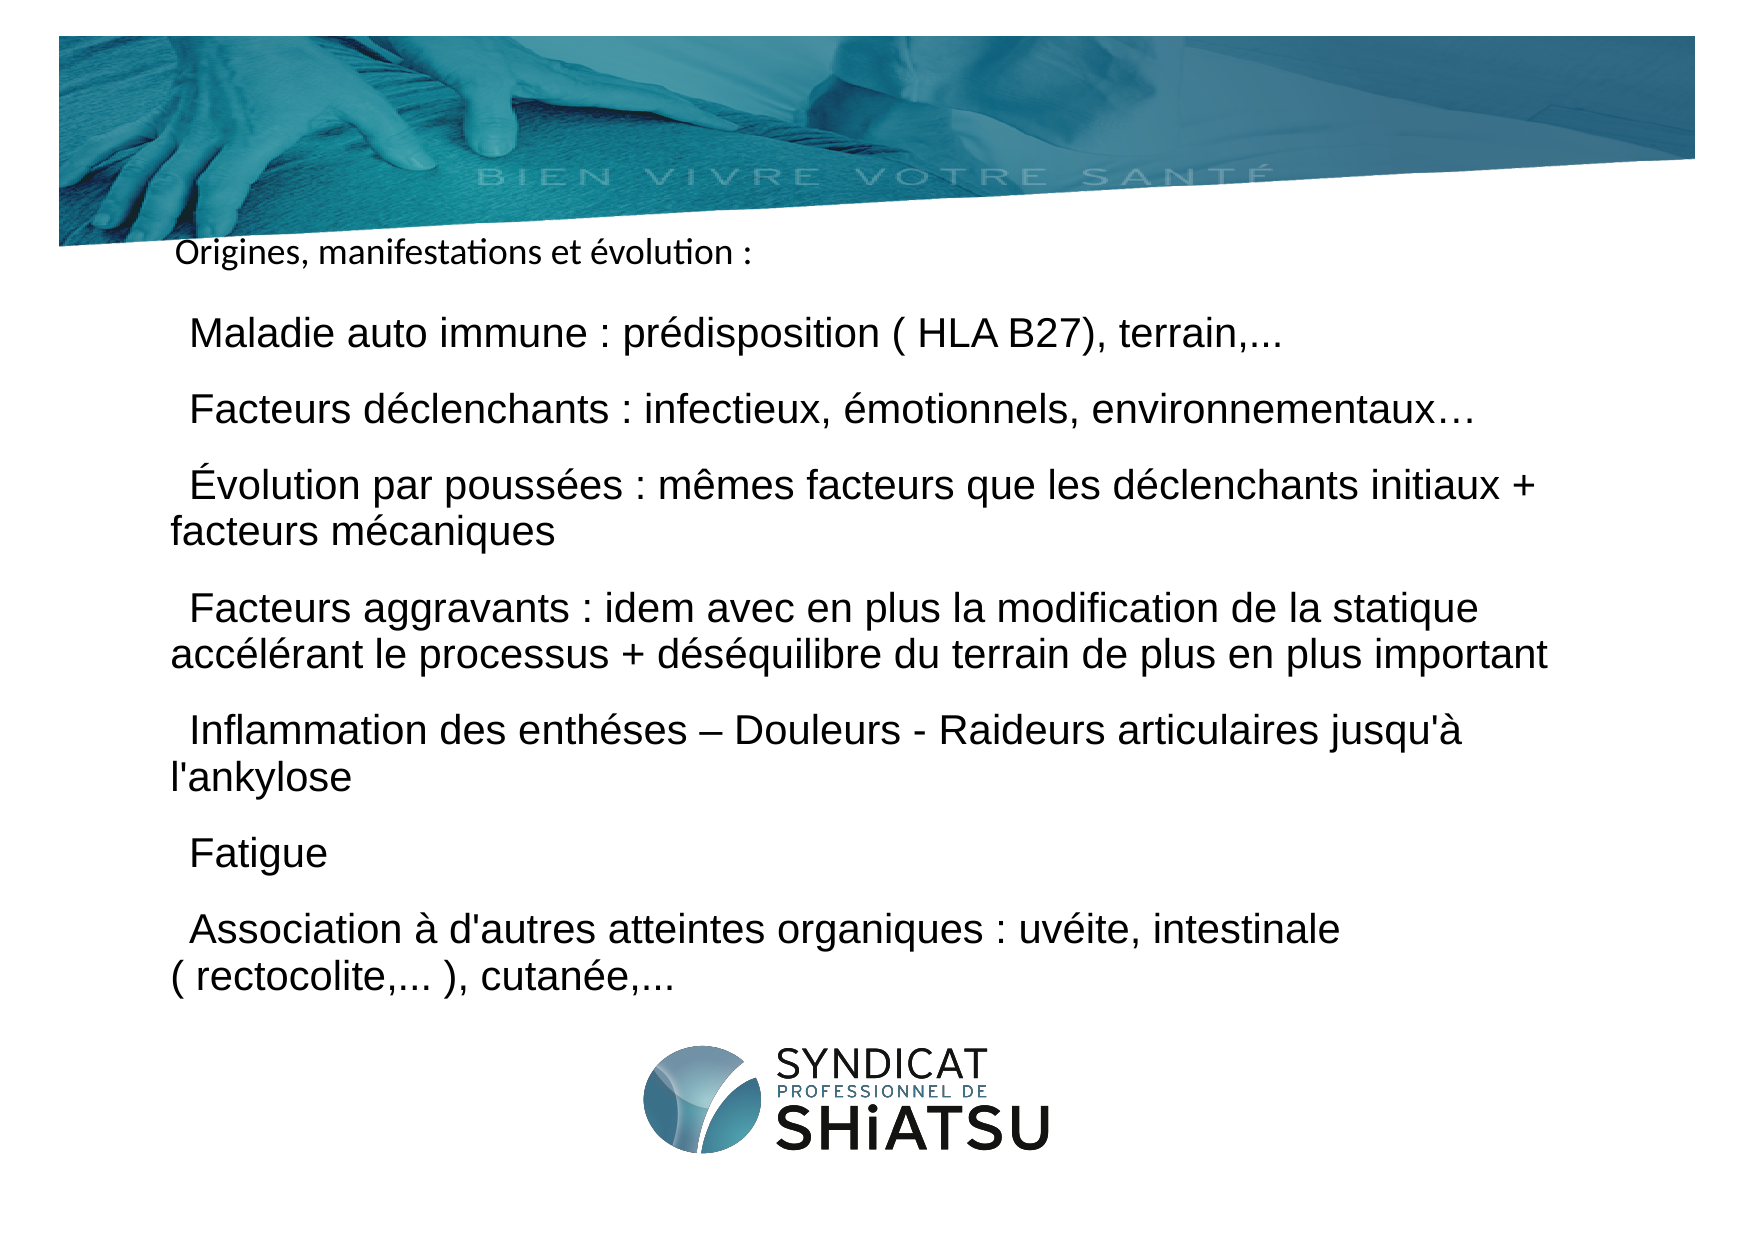

# Origines, manifestations et évolution :
Maladie auto immune : prédisposition ( HLA B27), terrain,...
Facteurs déclenchants : infectieux, émotionnels, environnementaux…
Évolution par poussées : mêmes facteurs que les déclenchants initiaux + facteurs mécaniques
Facteurs aggravants : idem avec en plus la modification de la statique accélérant le processus + déséquilibre du terrain de plus en plus important
Inflammation des enthéses – Douleurs - Raideurs articulaires jusqu'à l'ankylose
Fatigue
Association à d'autres atteintes organiques : uvéite, intestinale ( rectocolite,... ), cutanée,...